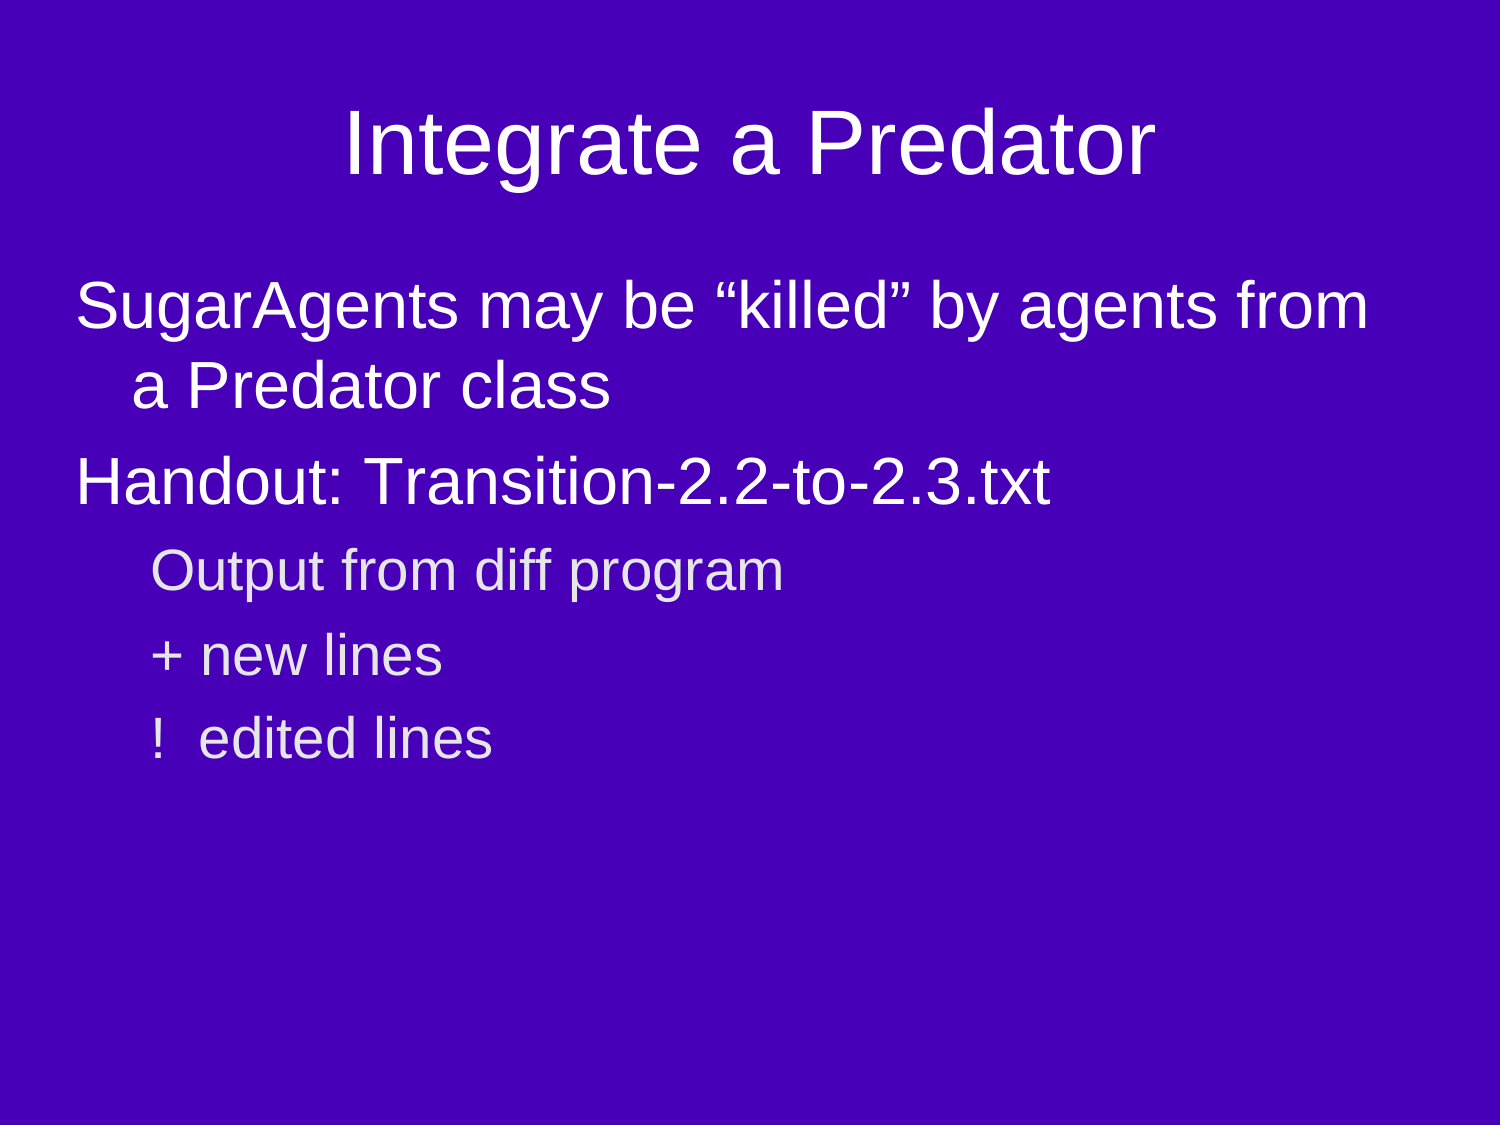

# Integrate a Predator
SugarAgents may be “killed” by agents from a Predator class
Handout: Transition-2.2-to-2.3.txt
Output from diff program
+ new lines
! edited lines